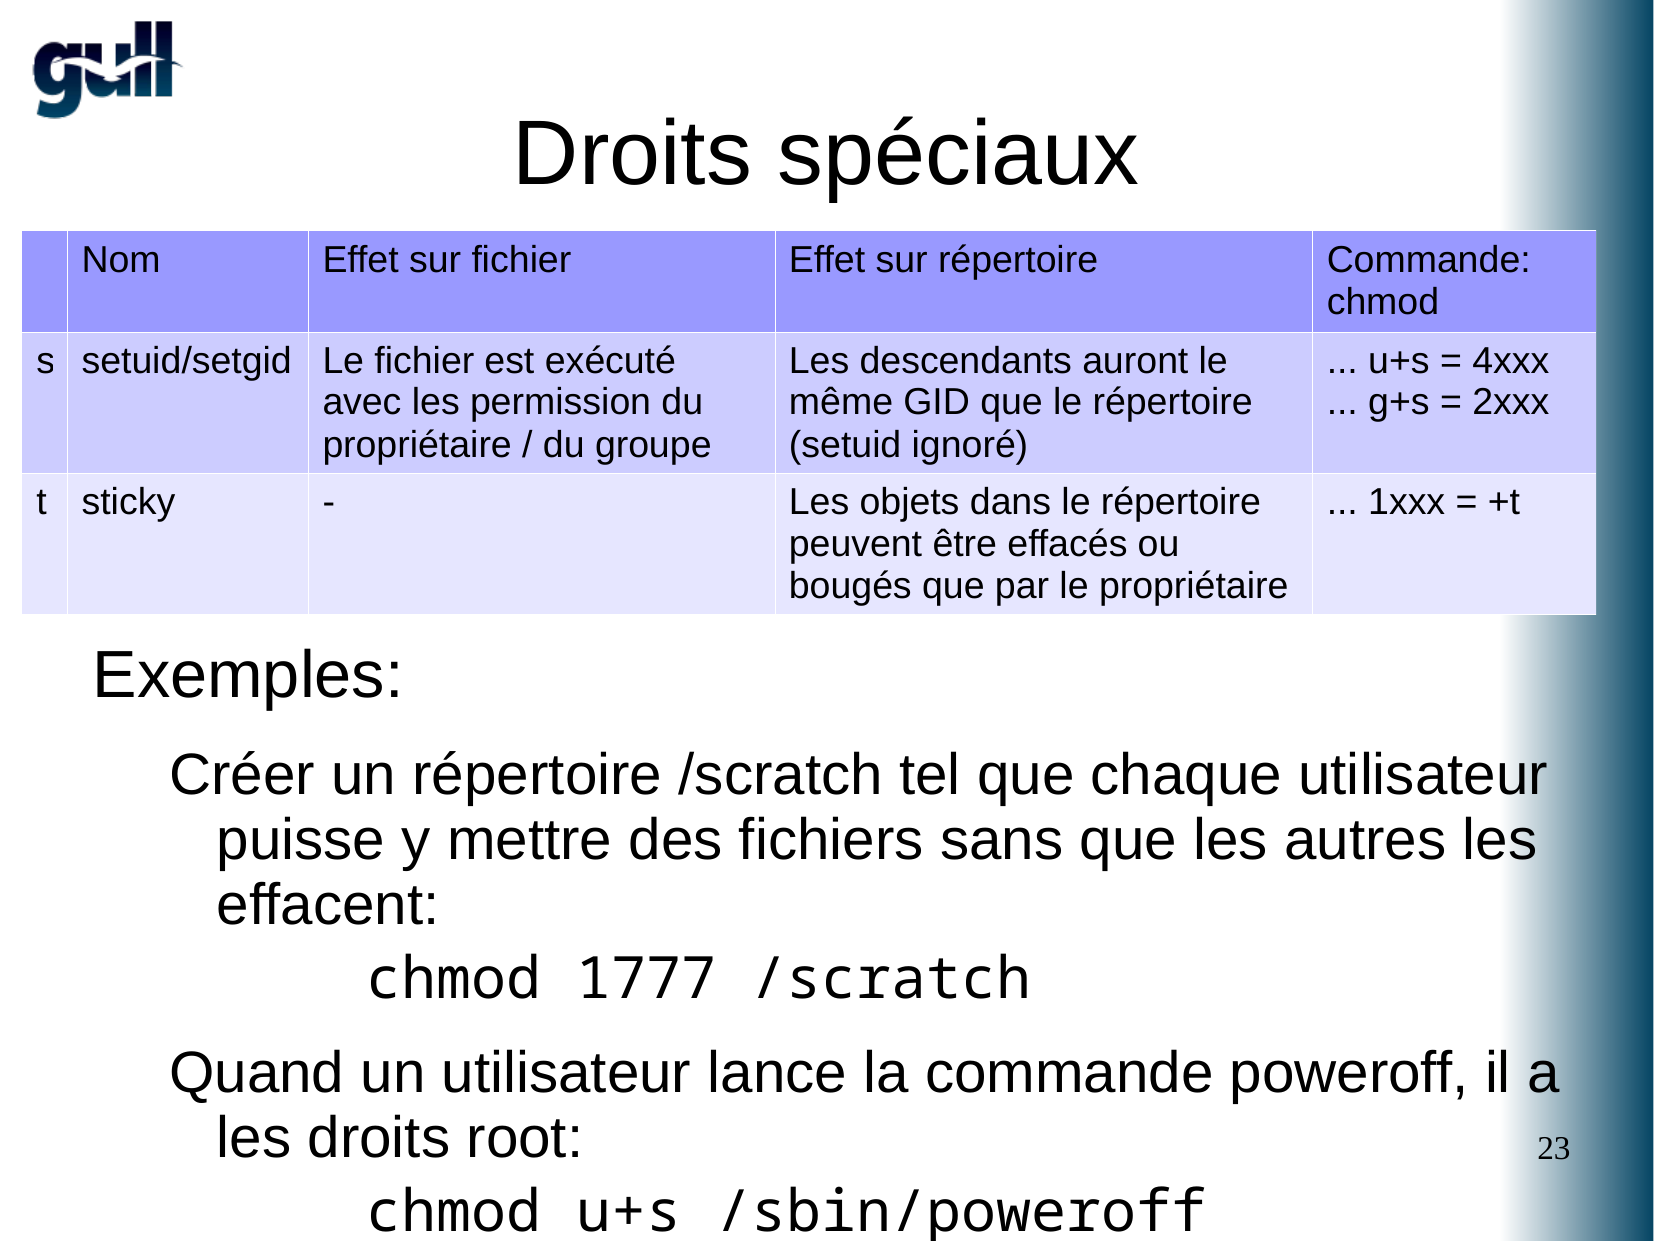

# Droits spéciaux
Exemples:
Créer un répertoire /scratch tel que chaque utilisateur puisse y mettre des fichiers sans que les autres les effacent:
		chmod 1777 /scratch
Quand un utilisateur lance la commande poweroff, il a les droits root:
		chmod u+s /sbin/poweroff
23